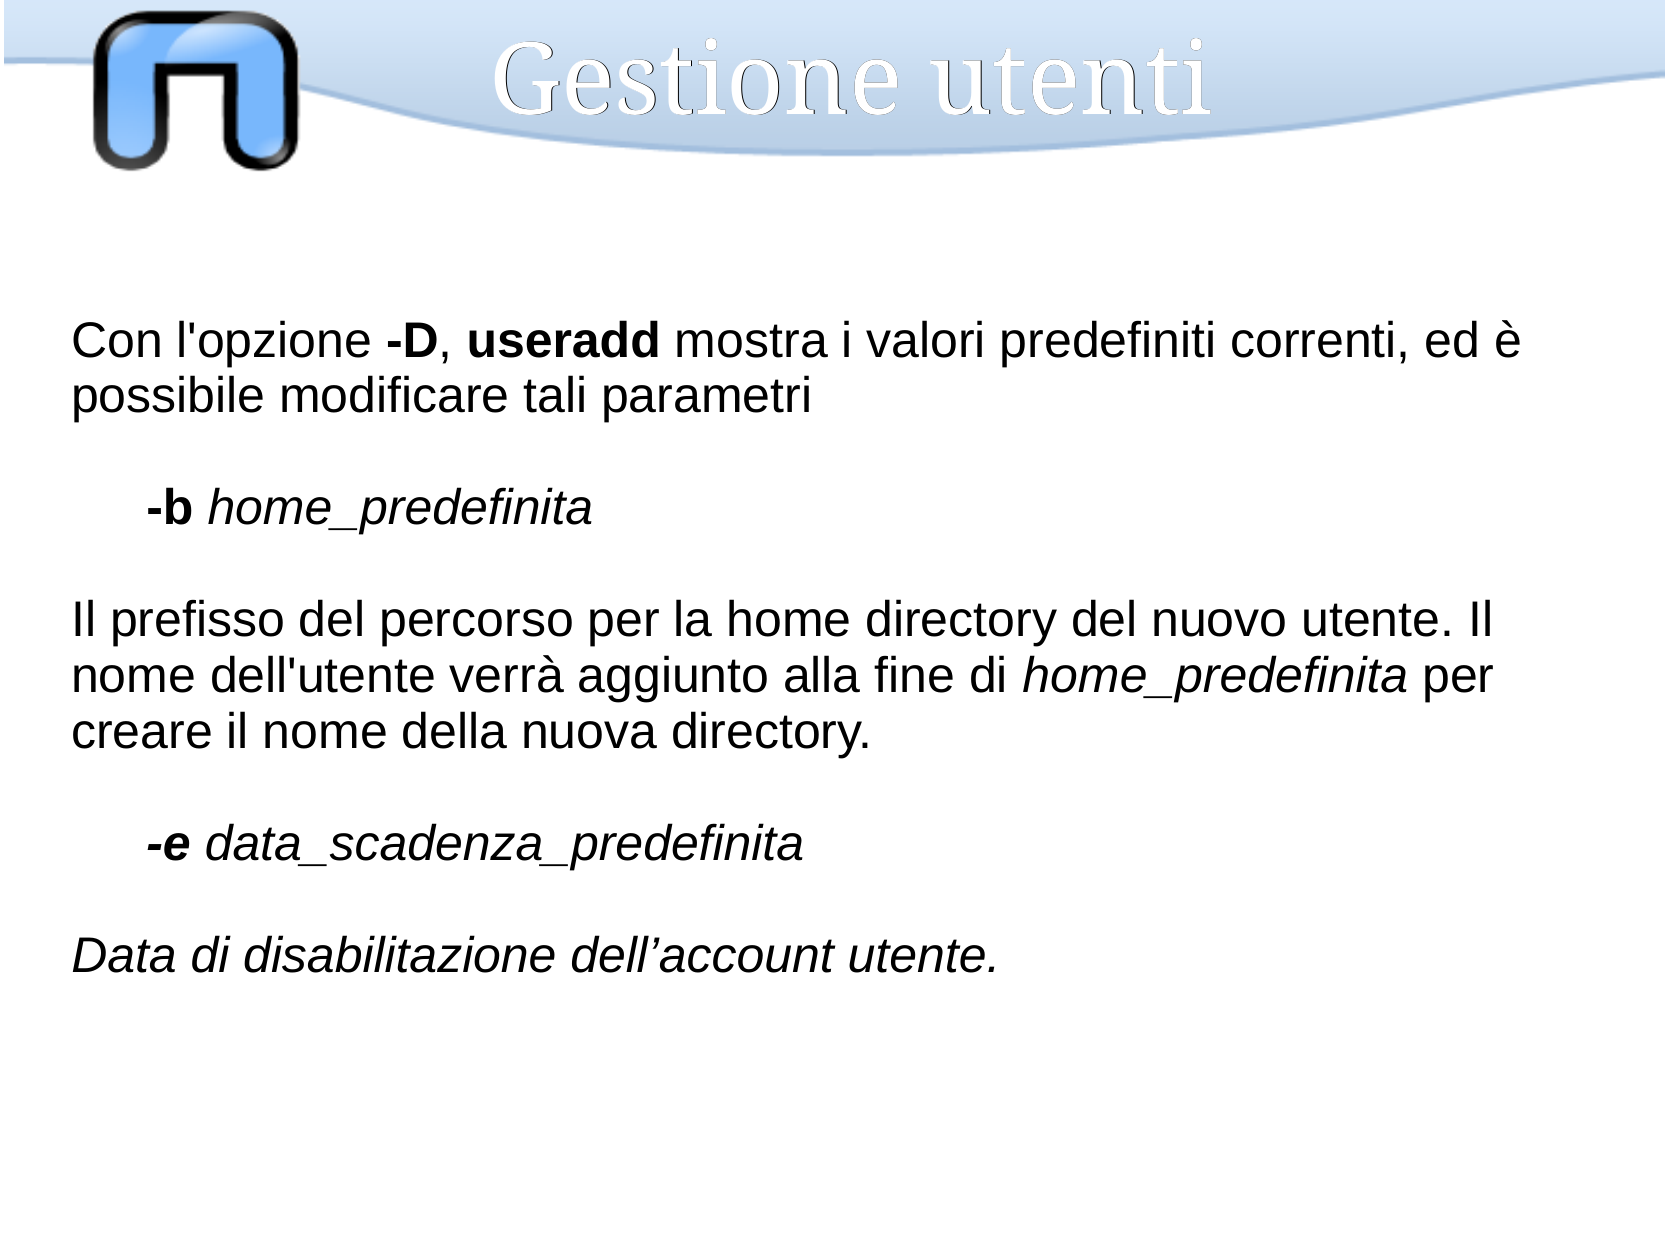

Gestione utenti
# Con l'opzione -D, useradd mostra i valori predefiniti correnti, ed è possibile modificare tali parametri
-b home_predefinita
Il prefisso del percorso per la home directory del nuovo utente. Il nome dell'utente verrà aggiunto alla fine di home_predefinita per creare il nome della nuova directory.
-e data_scadenza_predefinita
Data di disabilitazione dell’account utente.